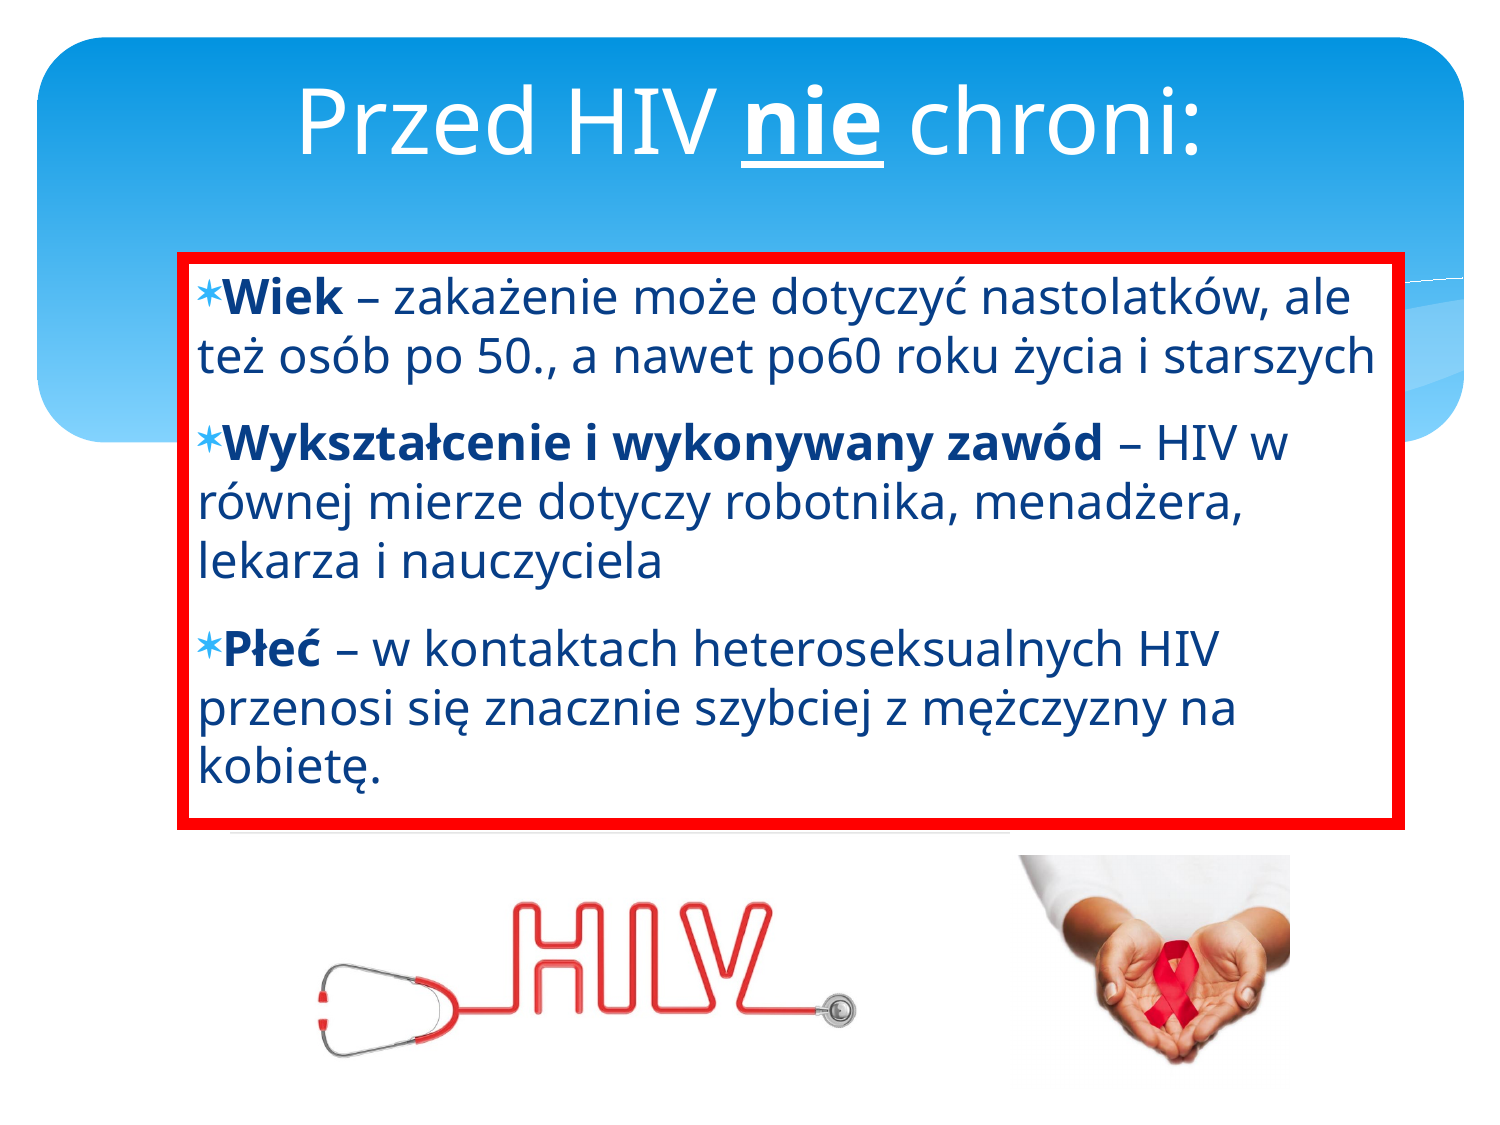

Przed HIV nie chroni:
# Wiek – zakażenie może dotyczyć nastolatków, ale też osób po 50., a nawet po60 roku życia i starszych
Wykształcenie i wykonywany zawód – HIV w równej mierze dotyczy robotnika, menadżera, lekarza i nauczyciela
Płeć – w kontaktach heteroseksualnych HIV przenosi się znacznie szybciej z mężczyzny na kobietę.